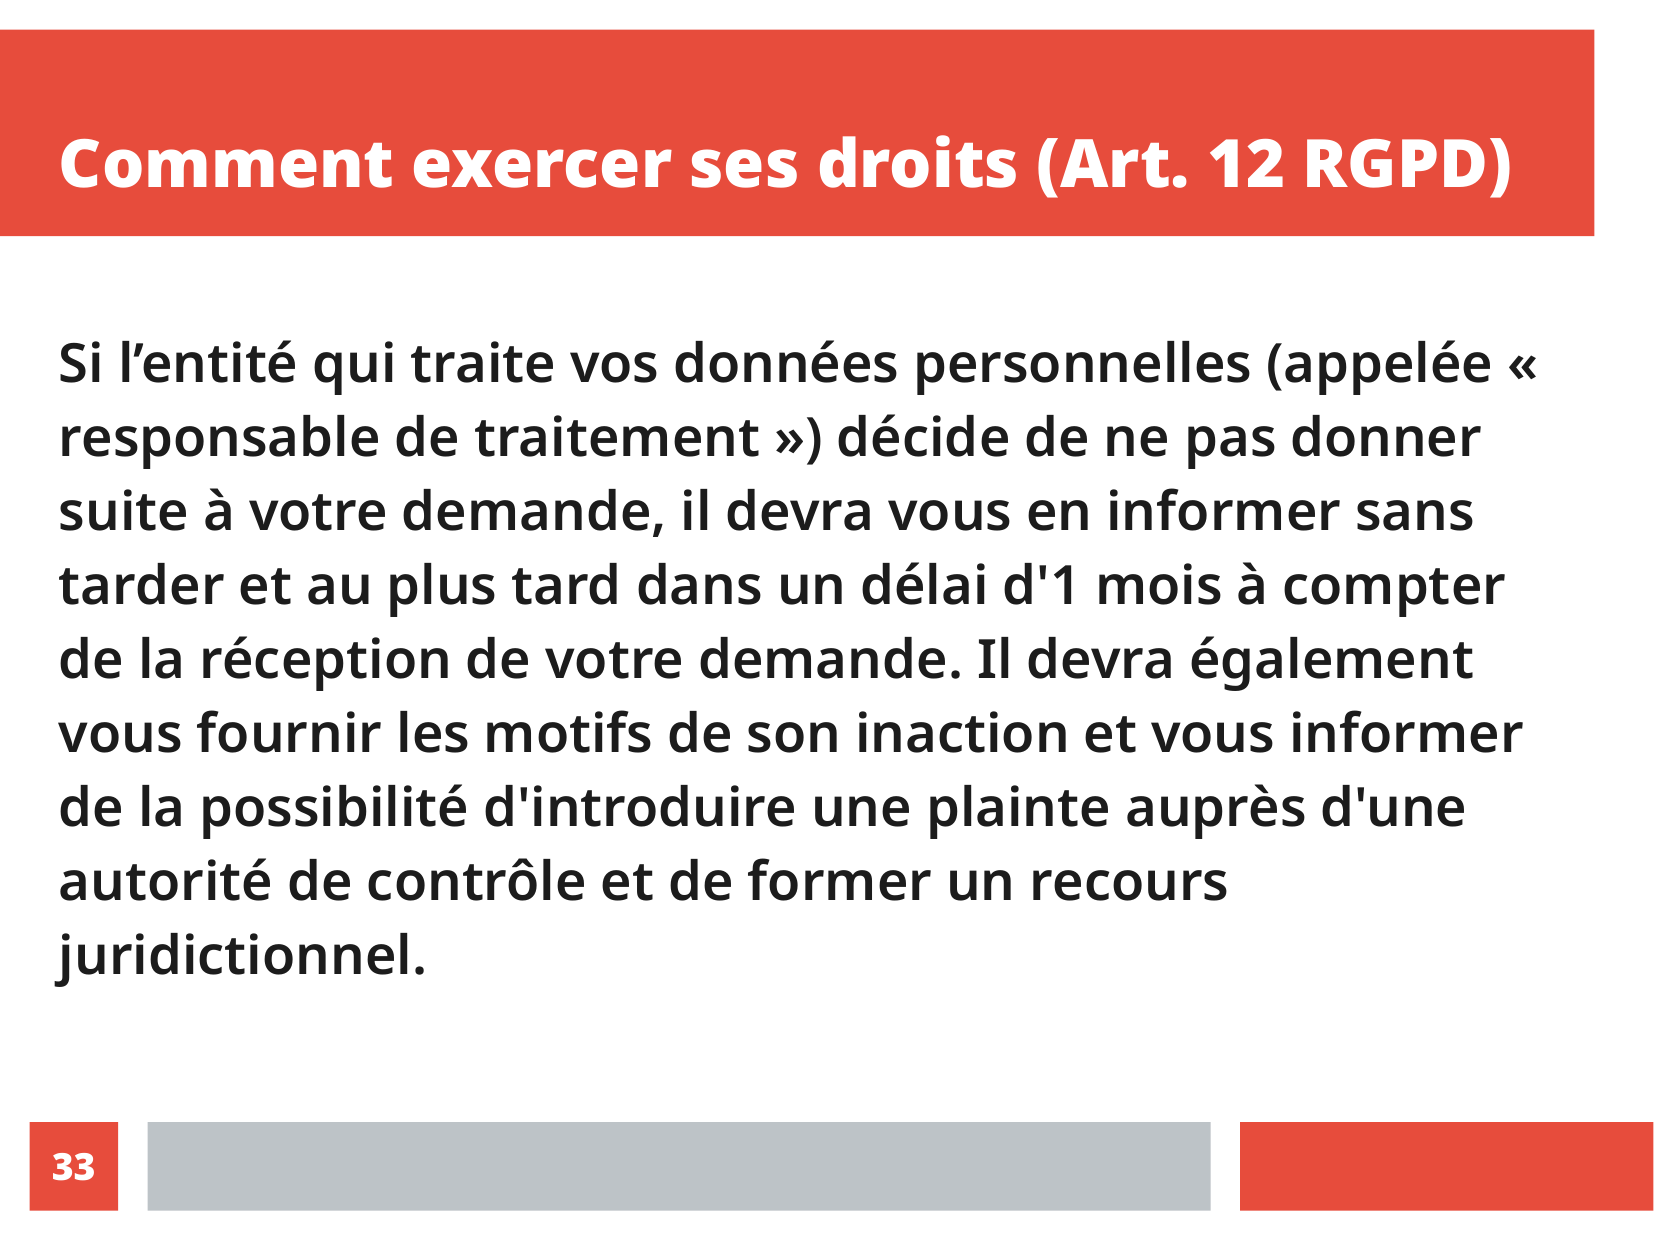

# Comment exercer ses droits (Art. 12 RGPD)
Si l’entité qui traite vos données personnelles (appelée « responsable de traitement ») décide de ne pas donner suite à votre demande, il devra vous en informer sans tarder et au plus tard dans un délai d'1 mois à compter de la réception de votre demande. Il devra également vous fournir les motifs de son inaction et vous informer de la possibilité d'introduire une plainte auprès d'une autorité de contrôle et de former un recours juridictionnel.
33